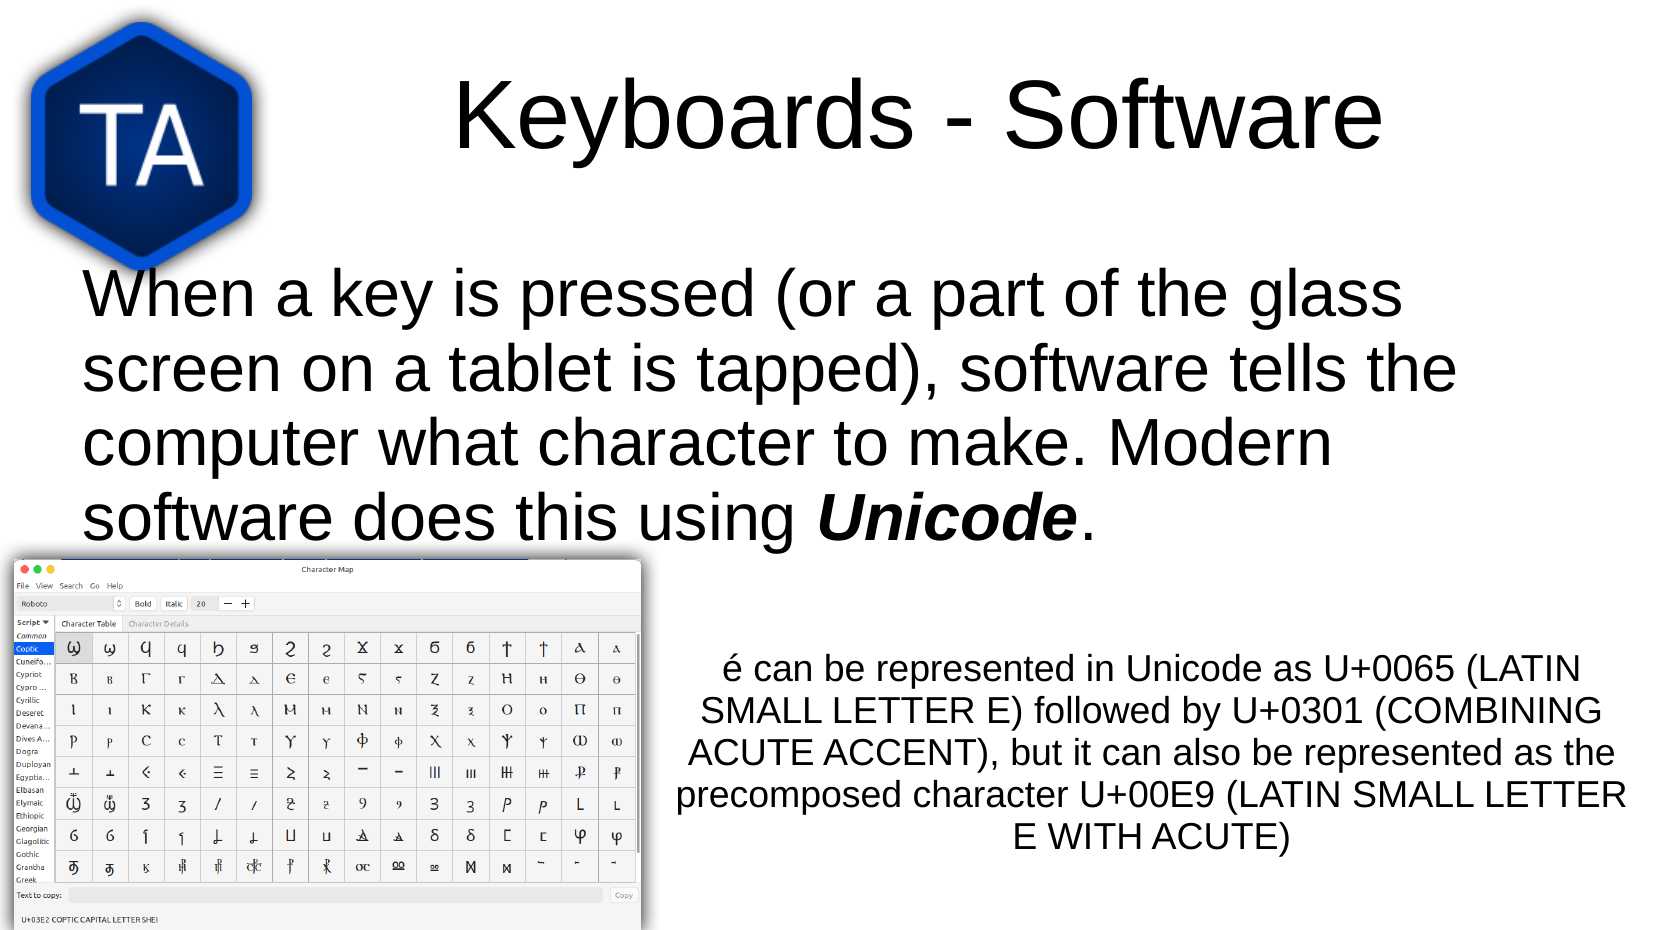

# Keyboards - Software
When a key is pressed (or a part of the glass screen on a tablet is tapped), software tells the computer what character to make. Modern software does this using Unicode.
é can be represented in Unicode as U+0065 (LATIN SMALL LETTER E) followed by U+0301 (COMBINING ACUTE ACCENT), but it can also be represented as the precomposed character U+00E9 (LATIN SMALL LETTER E WITH ACUTE)